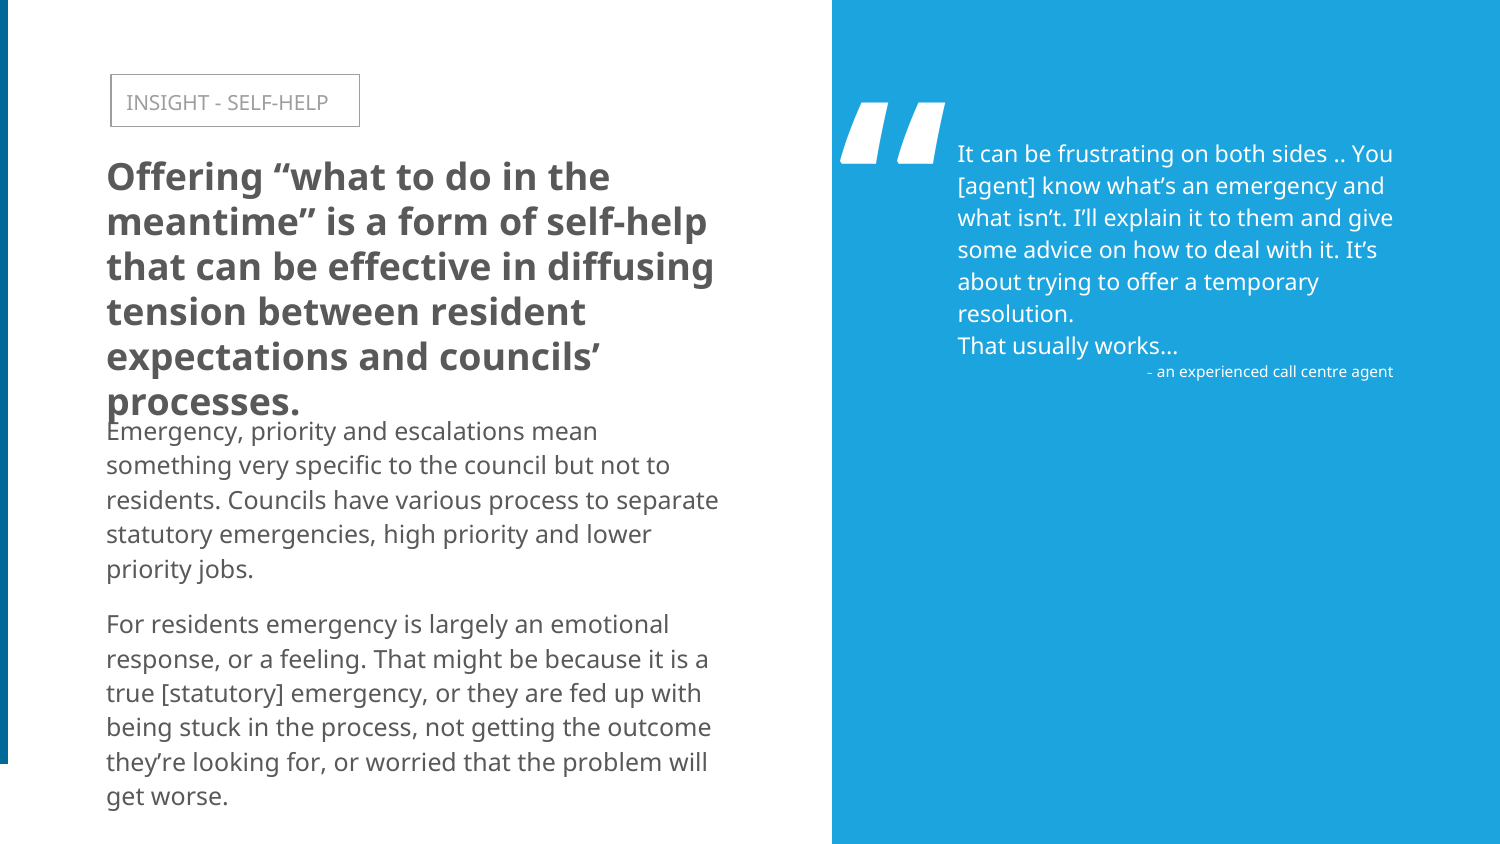

INSIGHT - SELF-HELP
It can be frustrating on both sides .. You [agent] know what’s an emergency and what isn’t. I’ll explain it to them and give some advice on how to deal with it. It’s about trying to offer a temporary resolution.
That usually works…
~ an experienced call centre agent
# Offering “what to do in the meantime” is a form of self-help that can be effective in diffusing tension between resident expectations and councils’ processes.
Emergency, priority and escalations mean something very specific to the council but not to residents. Councils have various process to separate statutory emergencies, high priority and lower priority jobs.
For residents emergency is largely an emotional response, or a feeling. That might be because it is a true [statutory] emergency, or they are fed up with being stuck in the process, not getting the outcome they’re looking for, or worried that the problem will get worse.